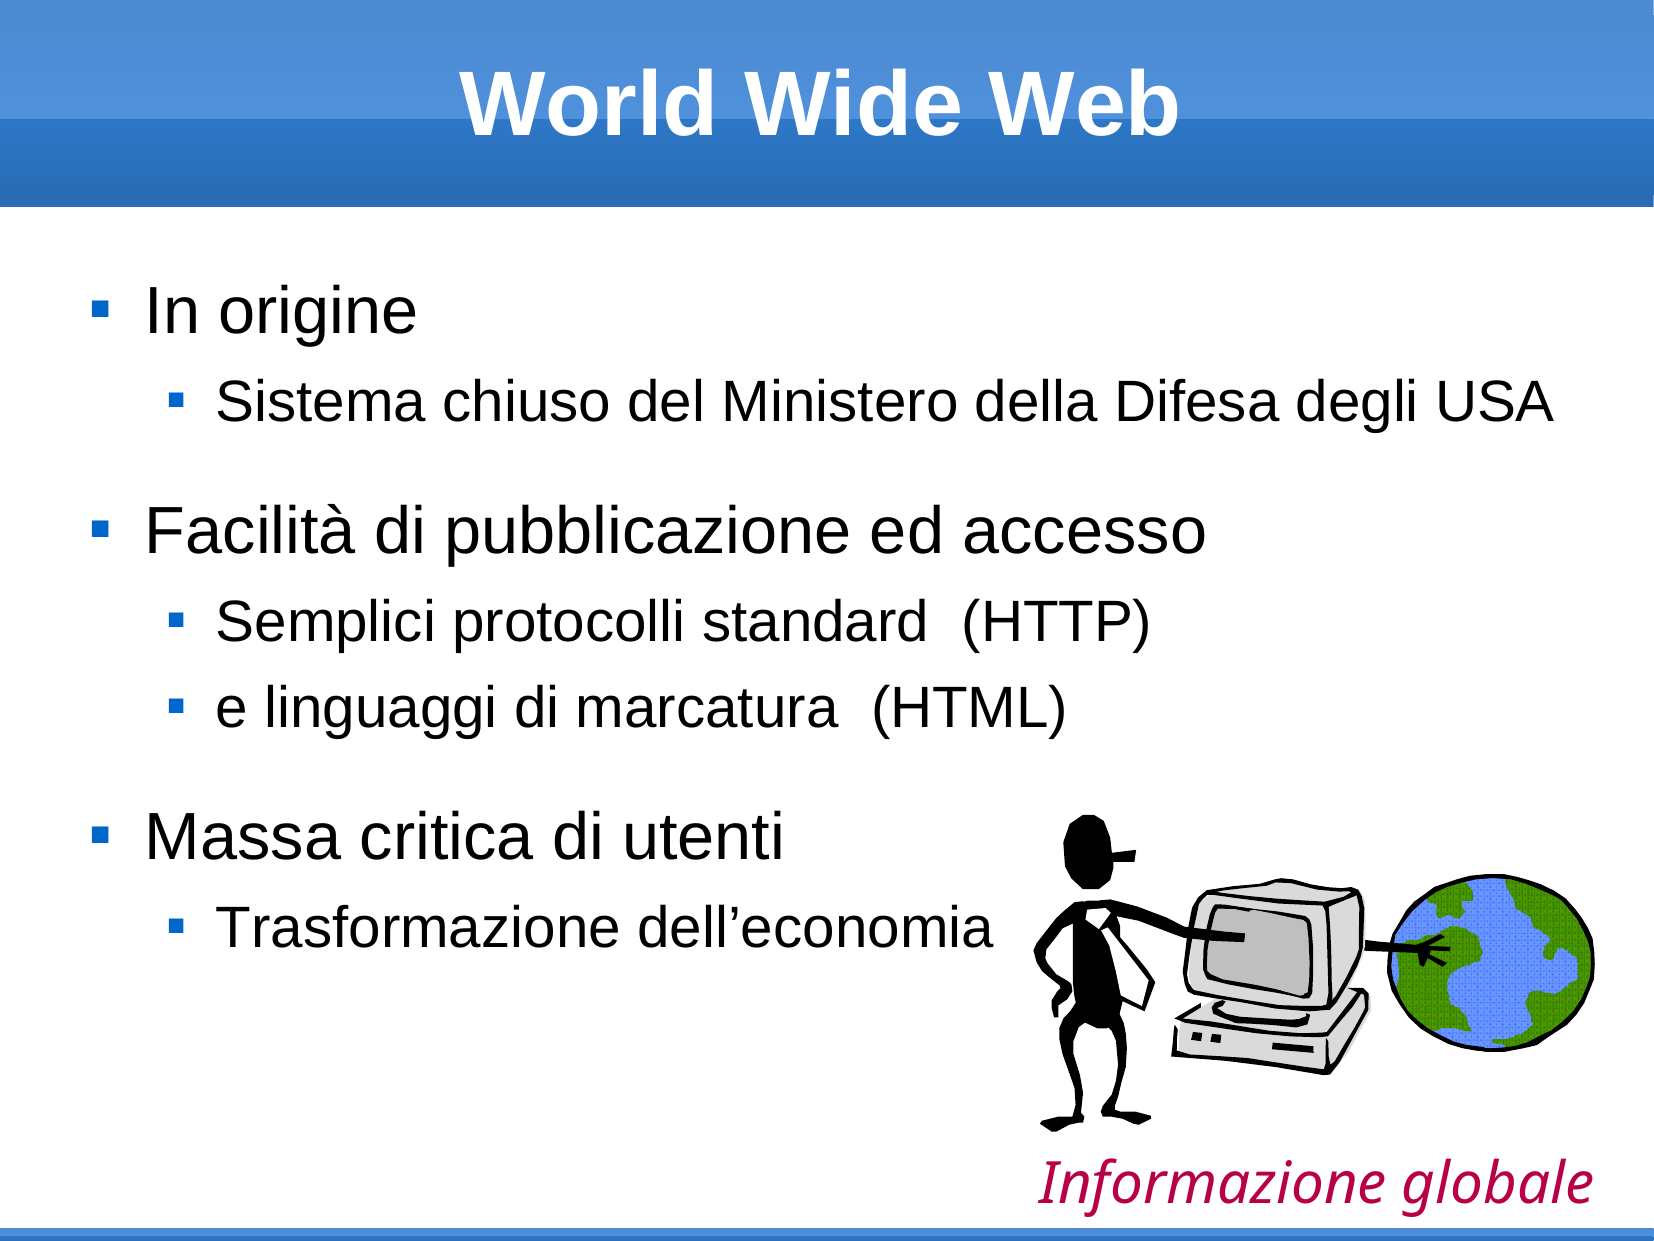

World Wide Web
# In origine
Sistema chiuso del Ministero della Difesa degli USA
Facilità di pubblicazione ed accesso
Semplici protocolli standard (HTTP)
e linguaggi di marcatura (HTML)
Massa critica di utenti
Trasformazione dell’economia
Informazione globale